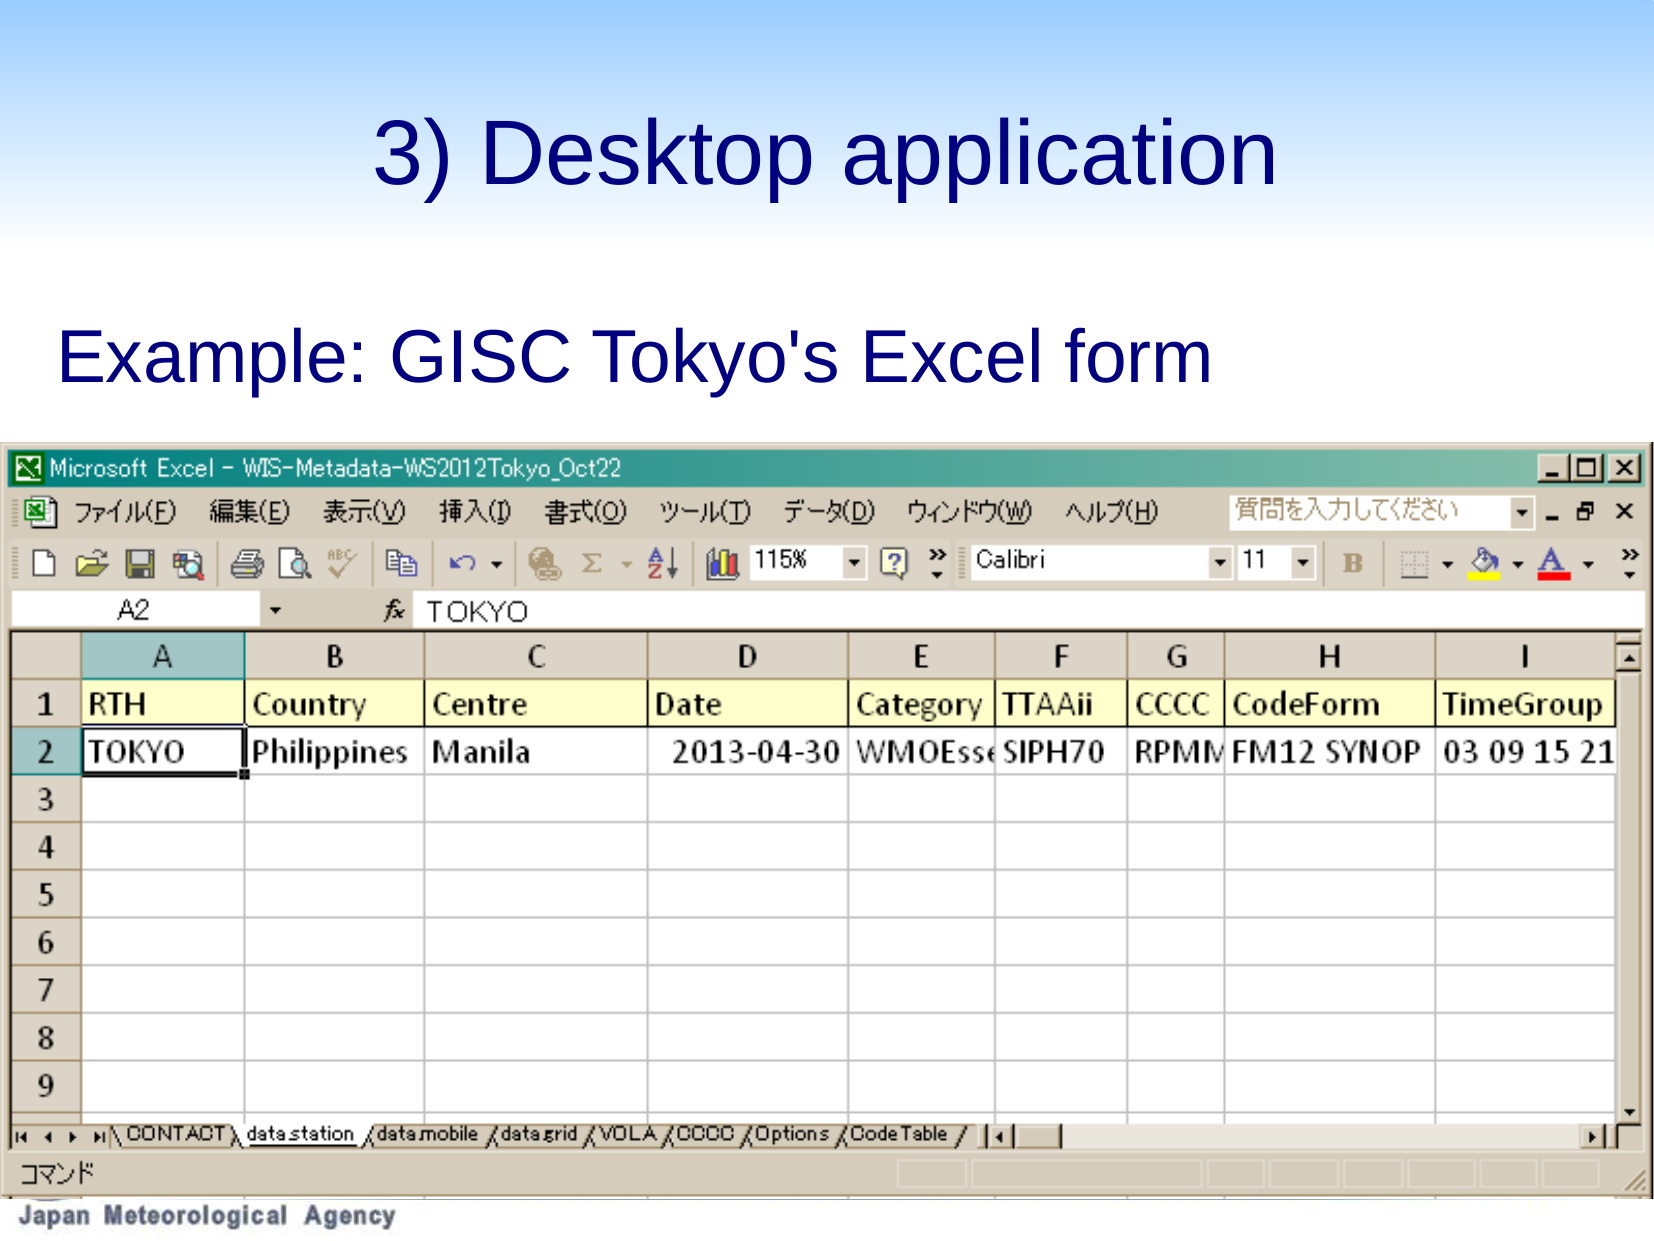

# 3) Desktop application
Example: GISC Tokyo's Excel form